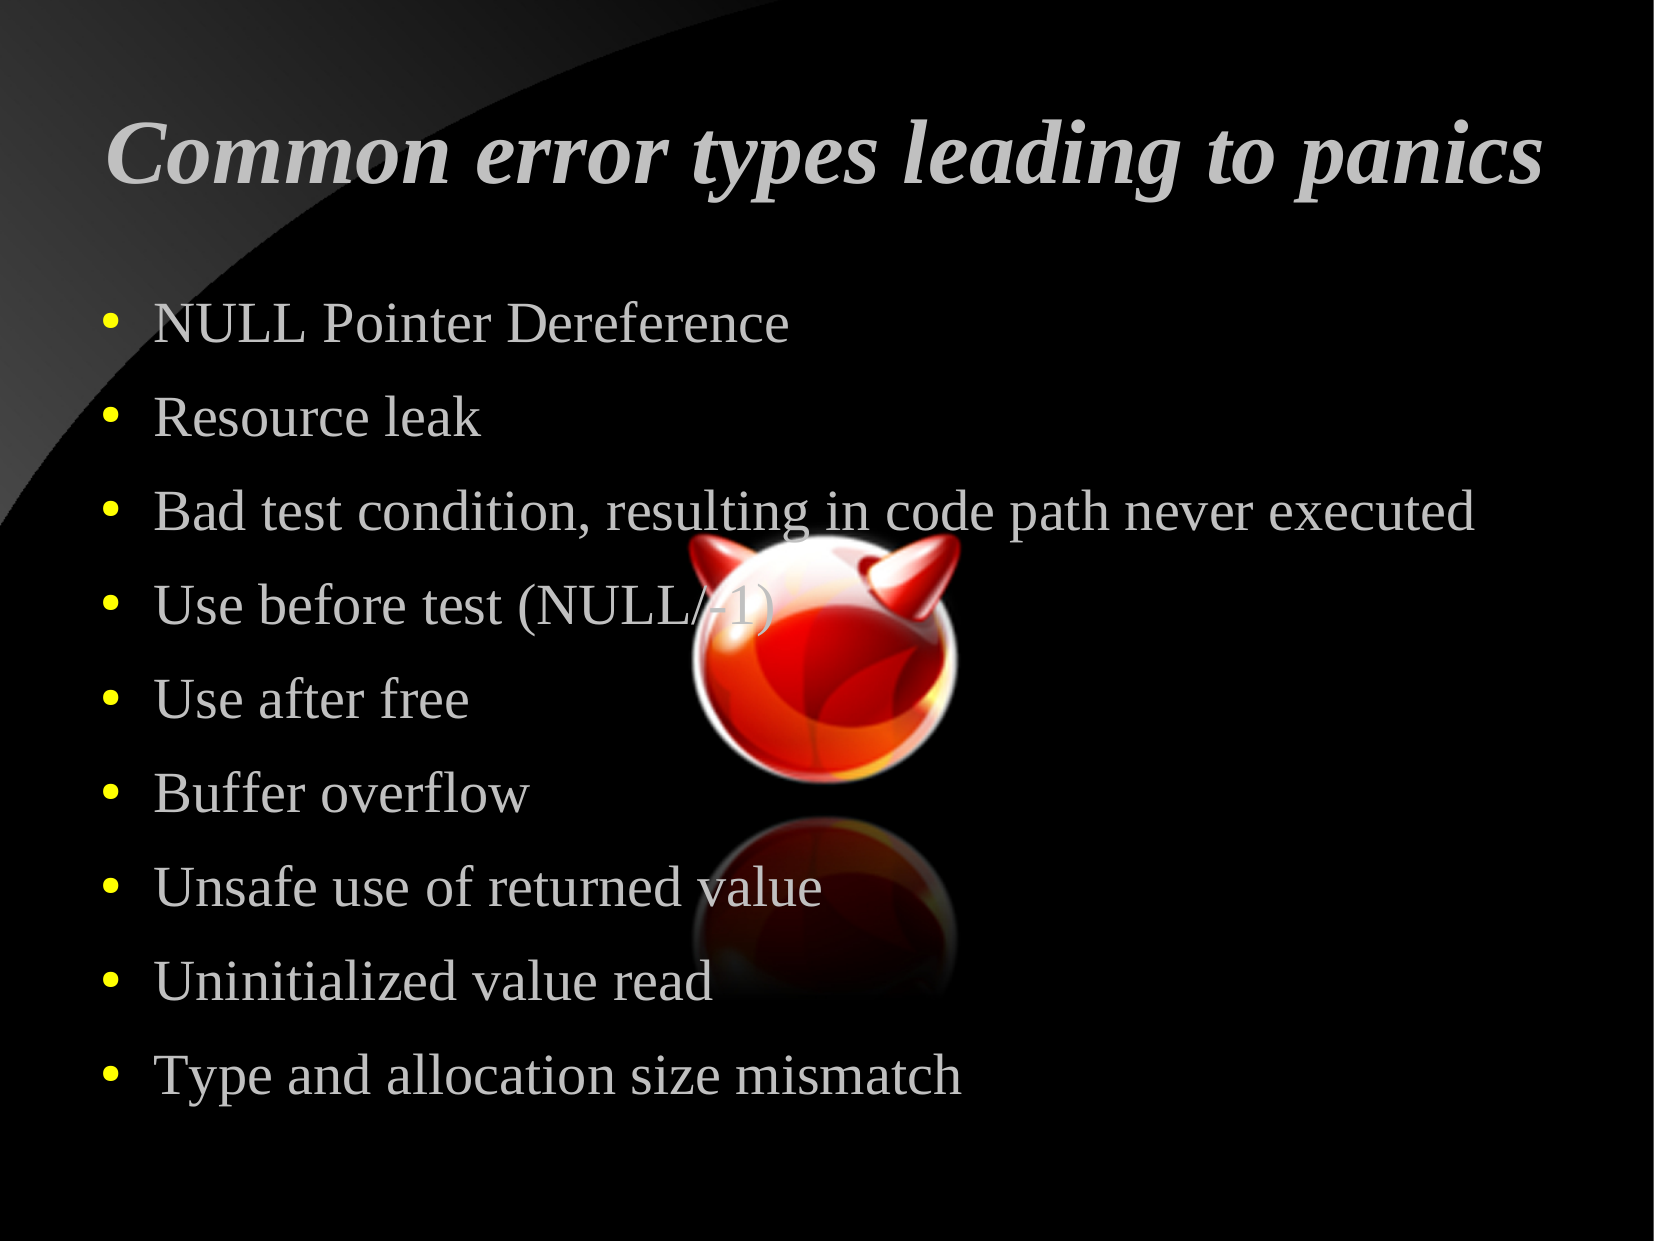

# Common error types leading to panics
NULL Pointer Dereference
Resource leak
Bad test condition, resulting in code path never executed
Use before test (NULL/-1)
Use after free
Buffer overflow
Unsafe use of returned value
Uninitialized value read
Type and allocation size mismatch